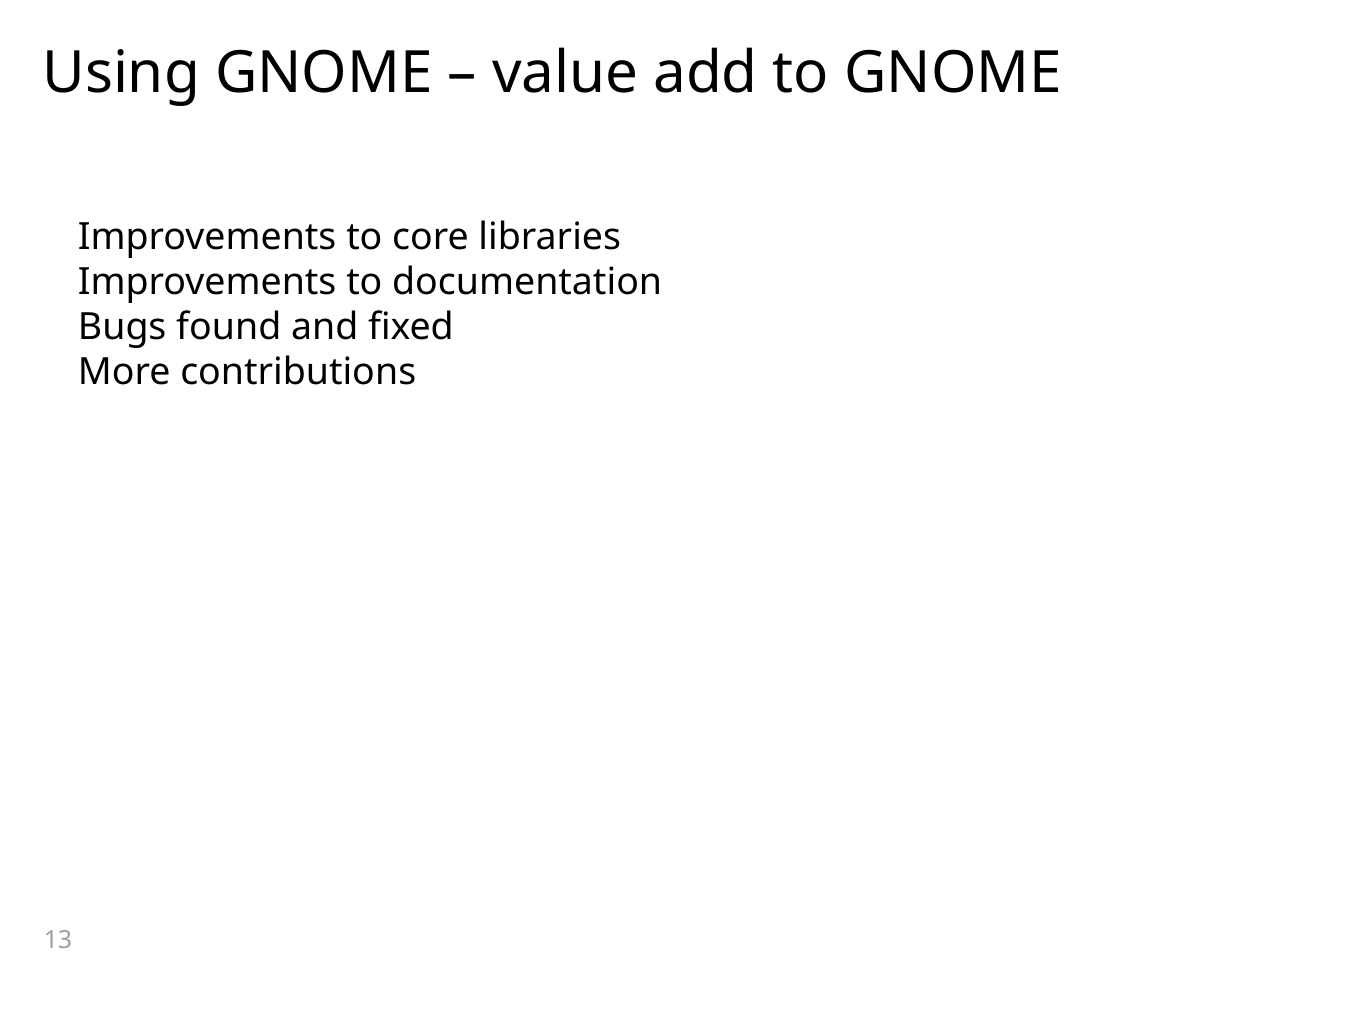

Using GNOME – value add to GNOME
Improvements to core libraries
Improvements to documentation
Bugs found and fixed
More contributions
13